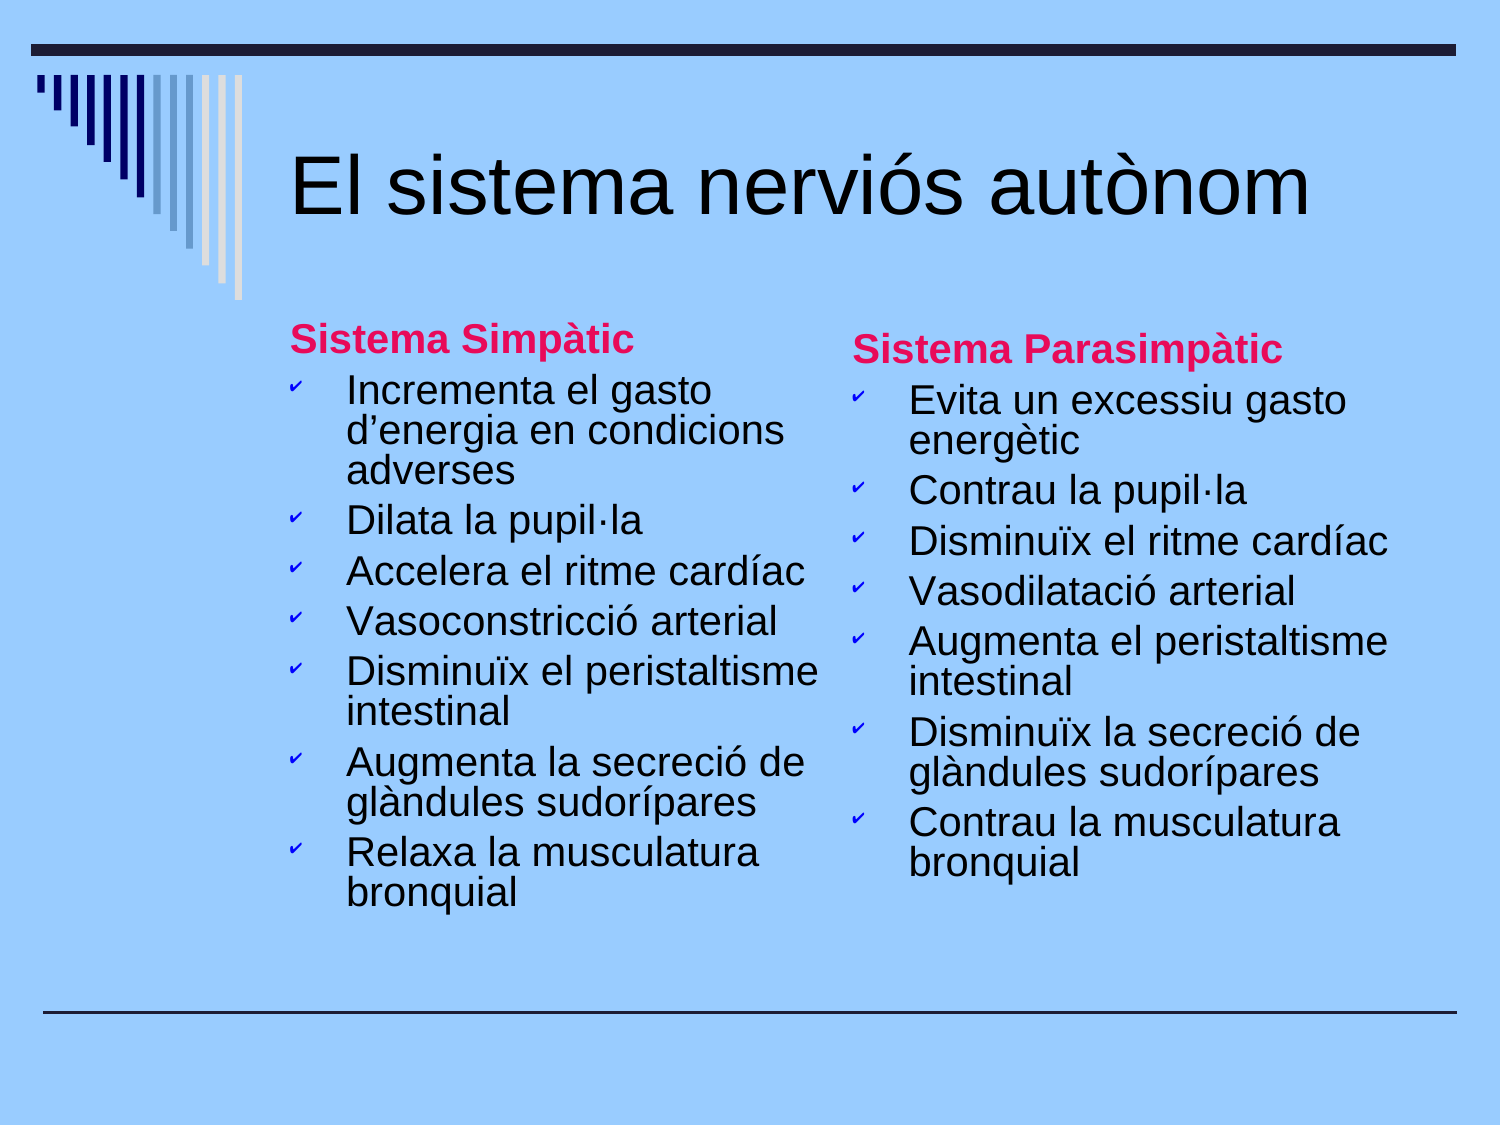

# El sistema nerviós autònom
Sistema Simpàtic
Incrementa el gasto d’energia en condicions adverses
Dilata la pupil·la
Accelera el ritme cardíac
Vasoconstricció arterial
Disminuïx el peristaltisme intestinal
Augmenta la secreció de glàndules sudorípares
Relaxa la musculatura bronquial
Sistema Parasimpàtic
Evita un excessiu gasto energètic
Contrau la pupil·la
Disminuïx el ritme cardíac
Vasodilatació arterial
Augmenta el peristaltisme intestinal
Disminuïx la secreció de glàndules sudorípares
Contrau la musculatura bronquial